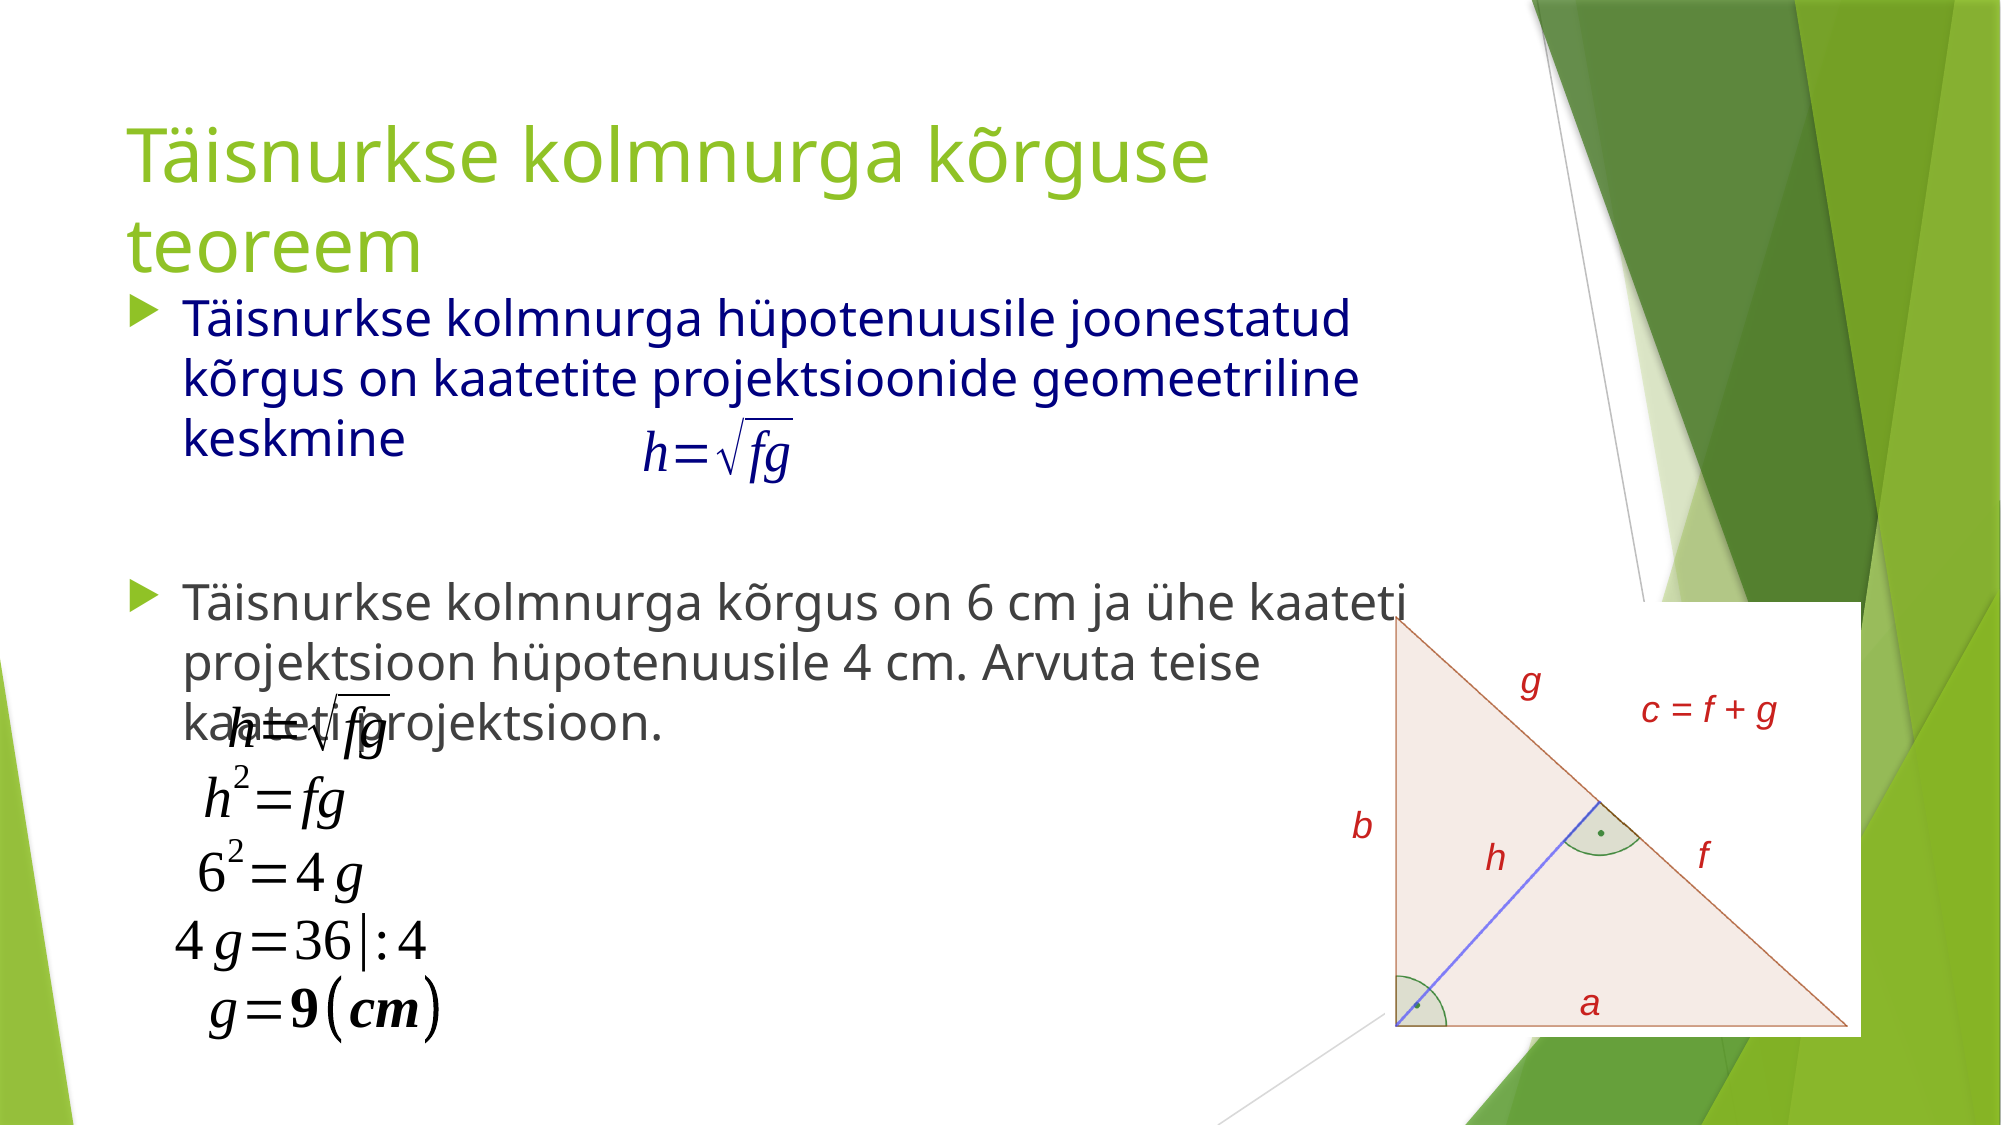

# Täisnurkse kolmnurga kõrguse teoreem
Täisnurkse kolmnurga hüpotenuusile joonestatud kõrgus on kaatetite projektsioonide geomeetriline keskmine
Täisnurkse kolmnurga kõrgus on 6 cm ja ühe kaateti projektsioon hüpotenuusile 4 cm. Arvuta teise
kaateti projektsioon.
g
c = f + g
b
f
h
a